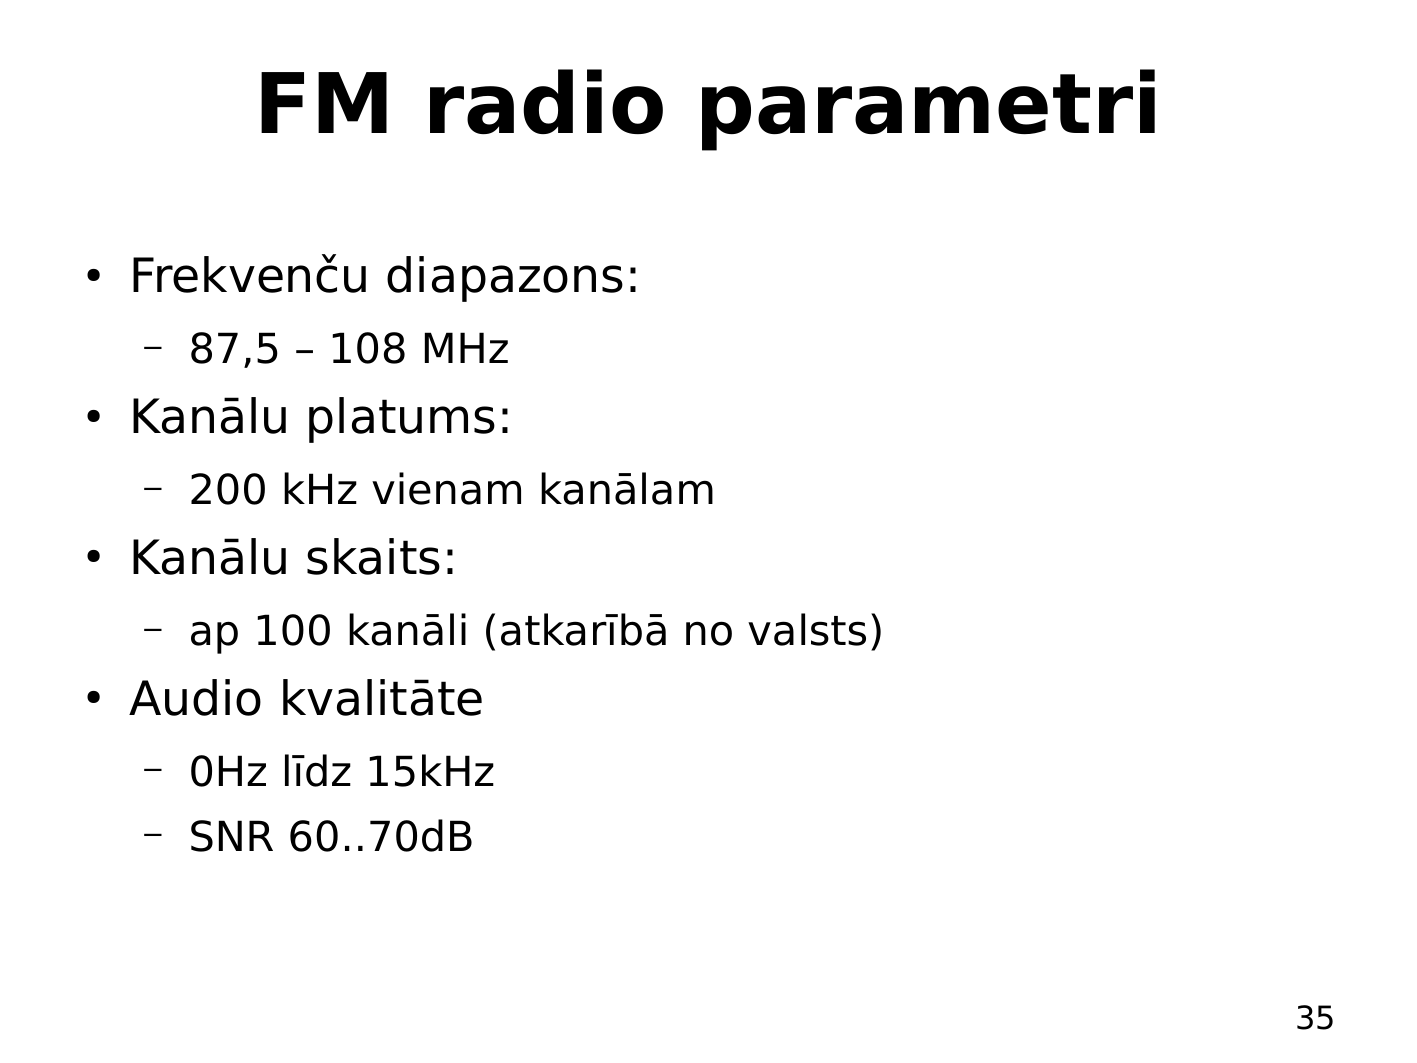

# FM radio parametri
Frekvenču diapazons:
87,5 – 108 MHz
Kanālu platums:
200 kHz vienam kanālam
Kanālu skaits:
ap 100 kanāli (atkarībā no valsts)
Audio kvalitāte
0Hz līdz 15kHz
SNR 60..70dB